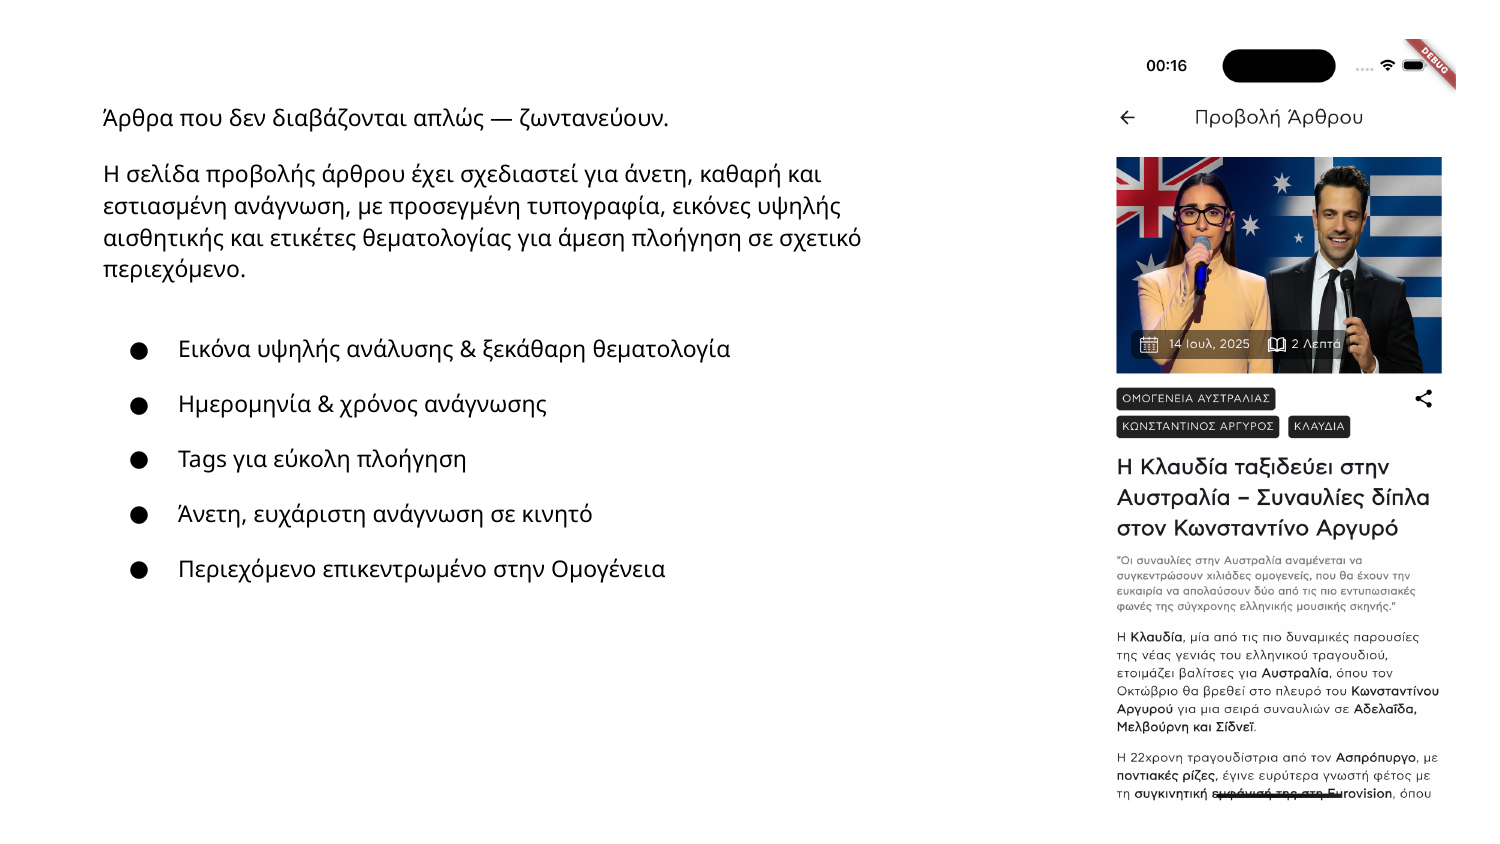

Άρθρα που δεν διαβάζονται απλώς — ζωντανεύουν.
Η σελίδα προβολής άρθρου έχει σχεδιαστεί για άνετη, καθαρή και εστιασμένη ανάγνωση, με προσεγμένη τυπογραφία, εικόνες υψηλής αισθητικής και ετικέτες θεματολογίας για άμεση πλοήγηση σε σχετικό περιεχόμενο.
Εικόνα υψηλής ανάλυσης & ξεκάθαρη θεματολογία
Ημερομηνία & χρόνος ανάγνωσης
Tags για εύκολη πλοήγηση
Άνετη, ευχάριστη ανάγνωση σε κινητό
Περιεχόμενο επικεντρωμένο στην Ομογένεια